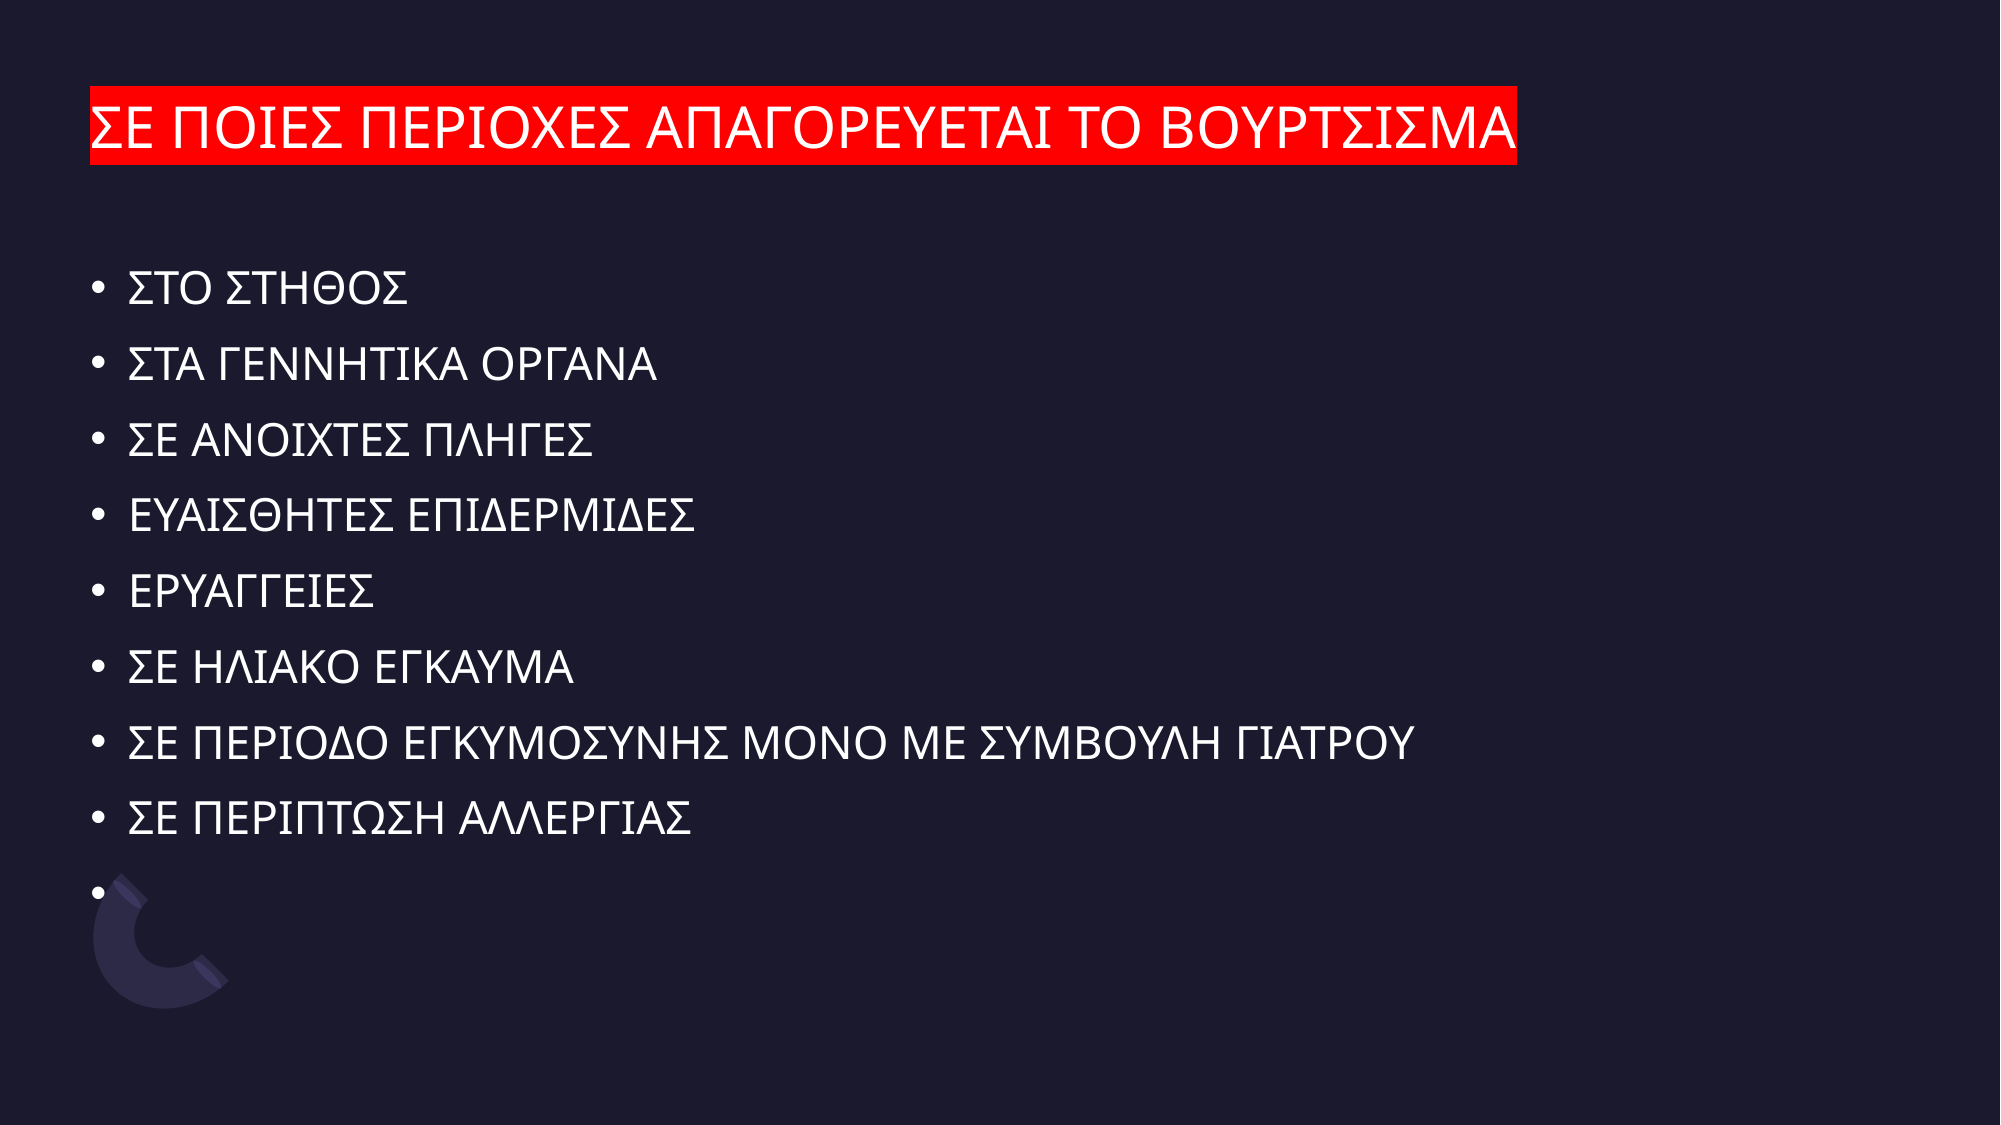

# ΣΕ ΠΟΙΕΣ ΠΕΡΙΟΧΕΣ ΑΠΑΓΟΡΕΥΕΤΑΙ ΤΟ ΒΟΥΡΤΣΙΣΜΑ
ΣΤΟ ΣΤΗΘΟΣ
ΣΤΑ ΓΕΝΝΗΤΙΚΑ ΟΡΓΑΝΑ
ΣΕ ΑΝΟΙΧΤΕΣ ΠΛΗΓΕΣ
ΕΥΑΙΣΘΗΤΕΣ ΕΠΙΔΕΡΜΙΔΕΣ
ΕΡΥΑΓΓΕΙΕΣ
ΣΕ ΗΛΙΑΚΟ ΕΓΚΑΥΜΑ
ΣΕ ΠΕΡΙΟΔΟ ΕΓΚΥΜΟΣΥΝΗΣ ΜΟΝΟ ΜΕ ΣΥΜΒΟΥΛΗ ΓΙΑΤΡΟΥ
ΣΕ ΠΕΡΙΠΤΩΣΗ ΑΛΛΕΡΓΙΑΣ